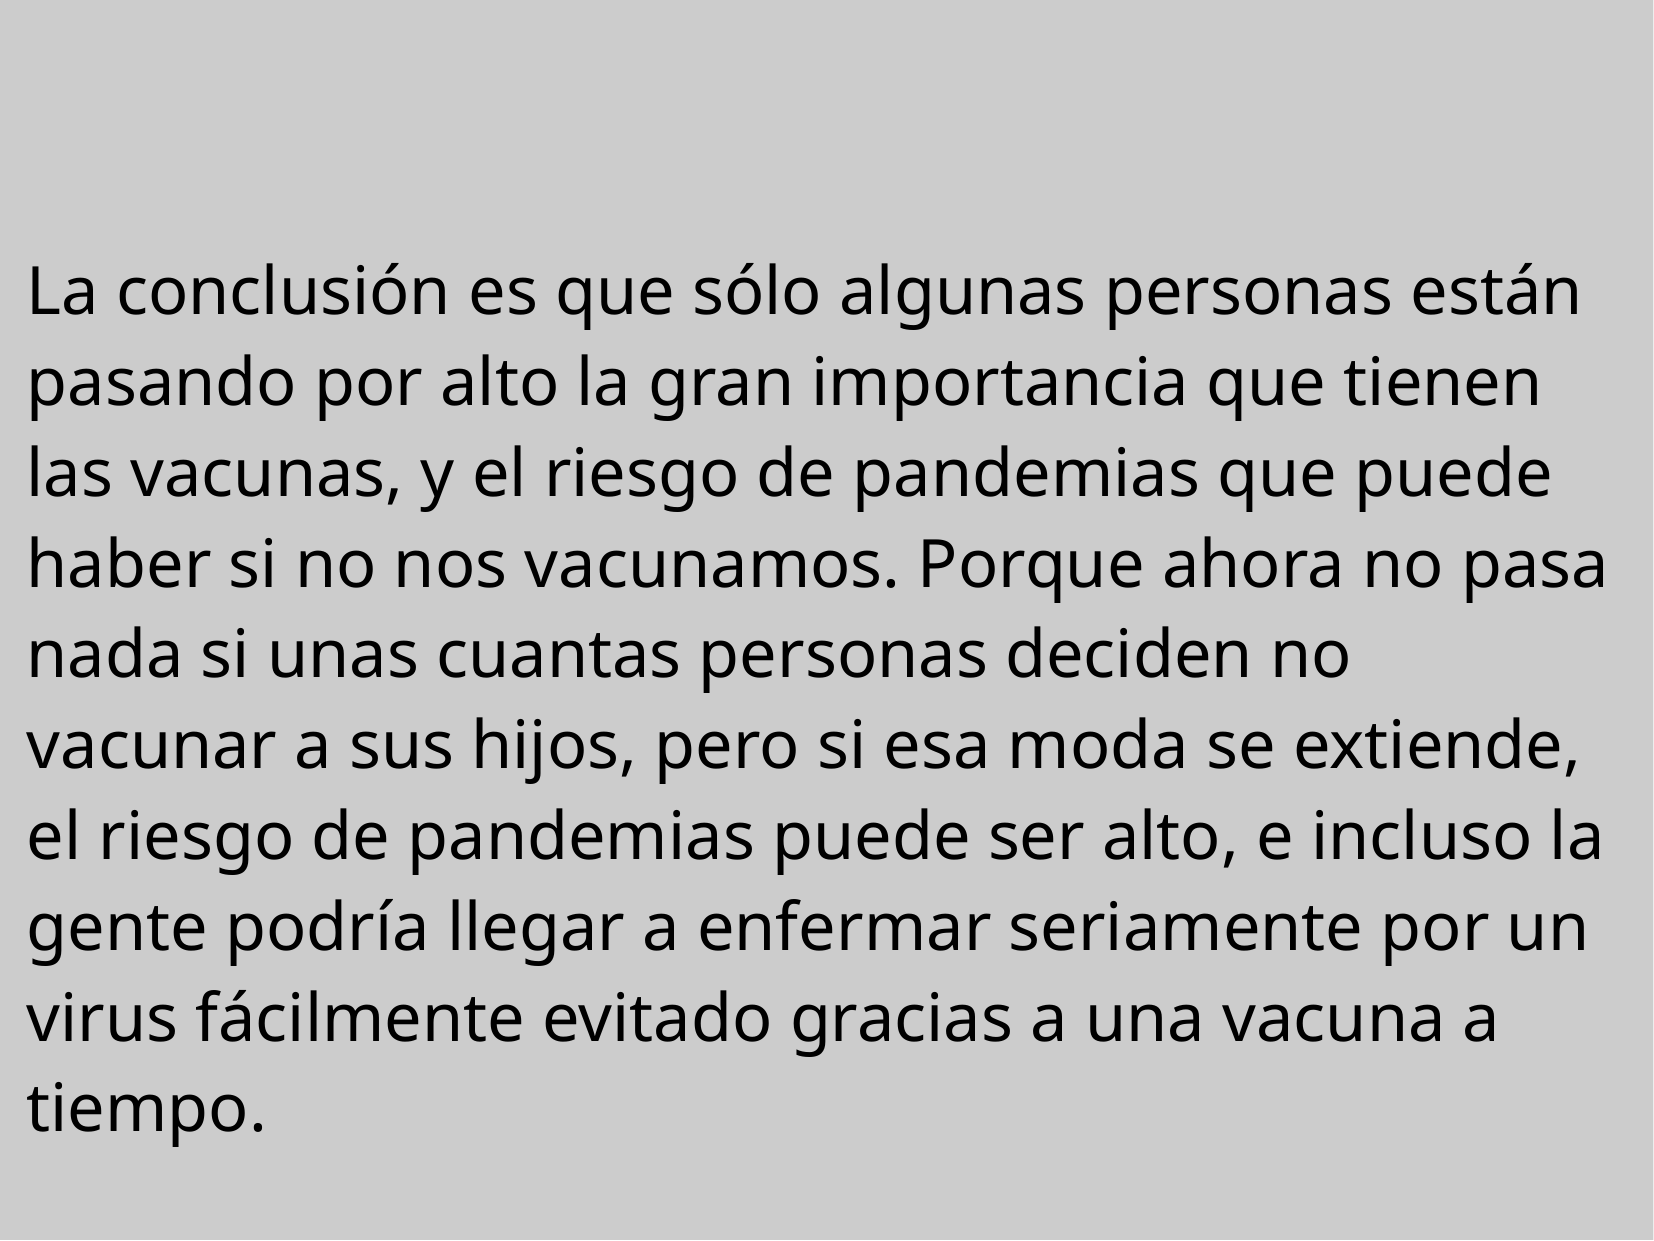

#
La conclusión es que sólo algunas personas están pasando por alto la gran importancia que tienen las vacunas, y el riesgo de pandemias que puede haber si no nos vacunamos. Porque ahora no pasa nada si unas cuantas personas deciden no vacunar a sus hijos, pero si esa moda se extiende, el riesgo de pandemias puede ser alto, e incluso la gente podría llegar a enfermar seriamente por un virus fácilmente evitado gracias a una vacuna a tiempo.